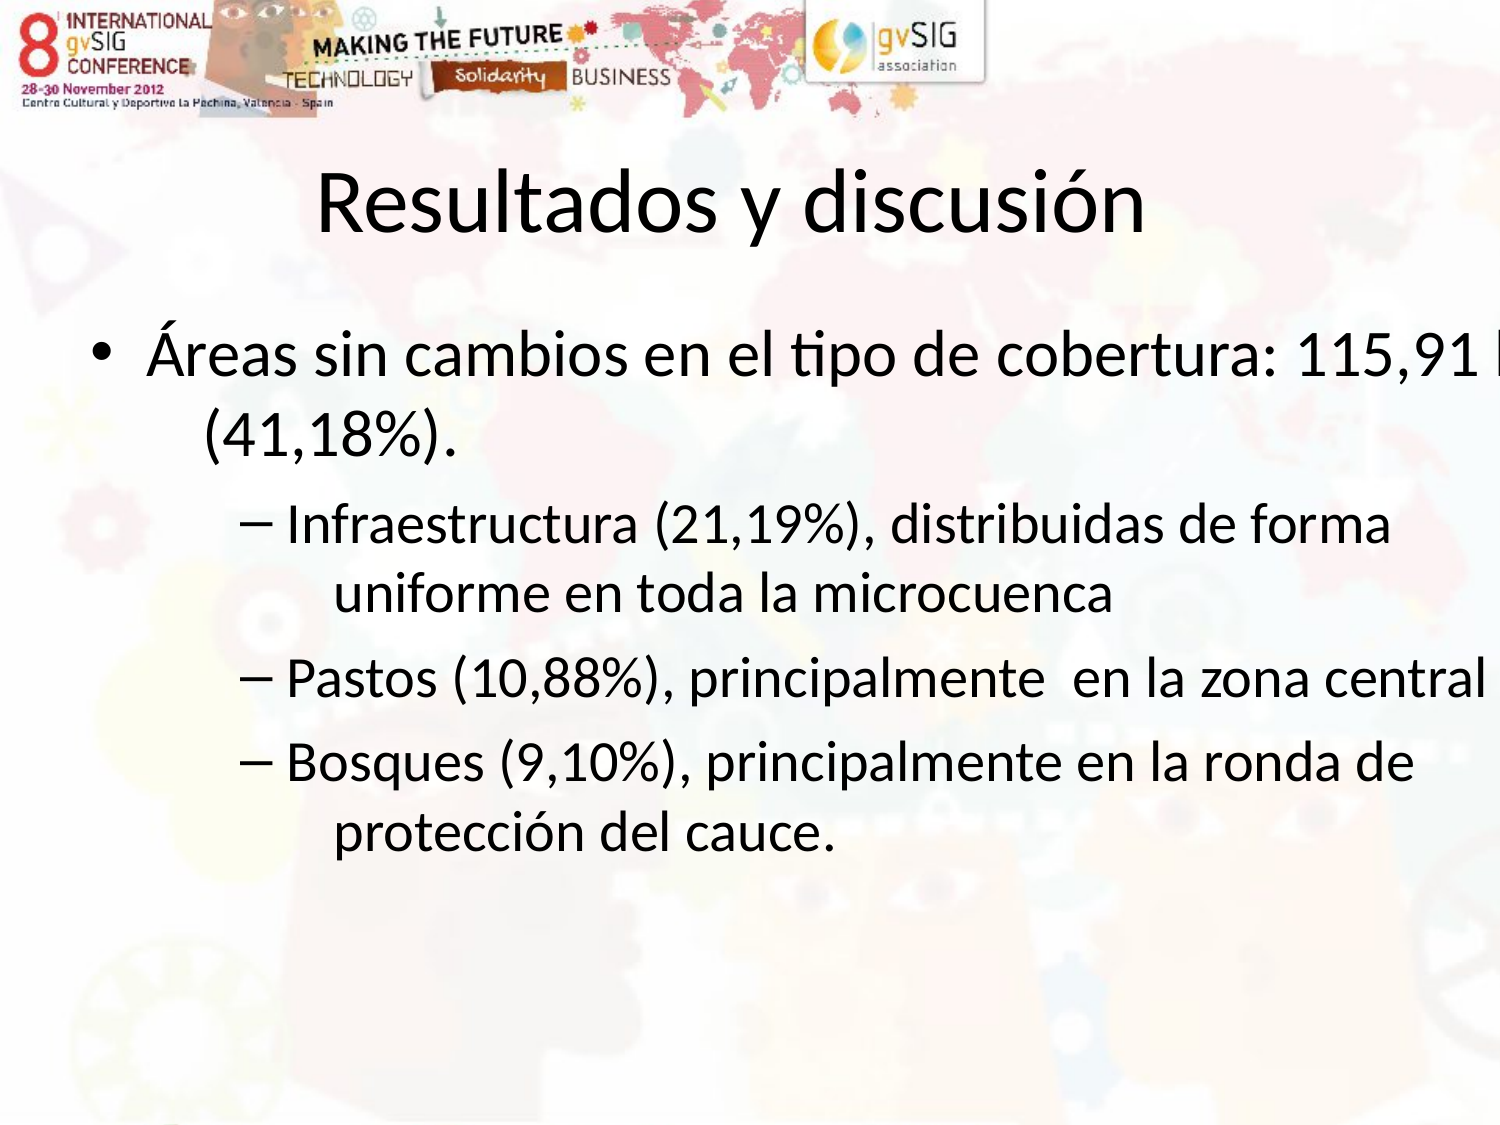

# Resultados y discusión
Áreas sin cambios en el tipo de cobertura: 115,91 ha (41,18%).
Infraestructura (21,19%), distribuidas de forma uniforme en toda la microcuenca
Pastos (10,88%), principalmente en la zona central
Bosques (9,10%), principalmente en la ronda de protección del cauce.